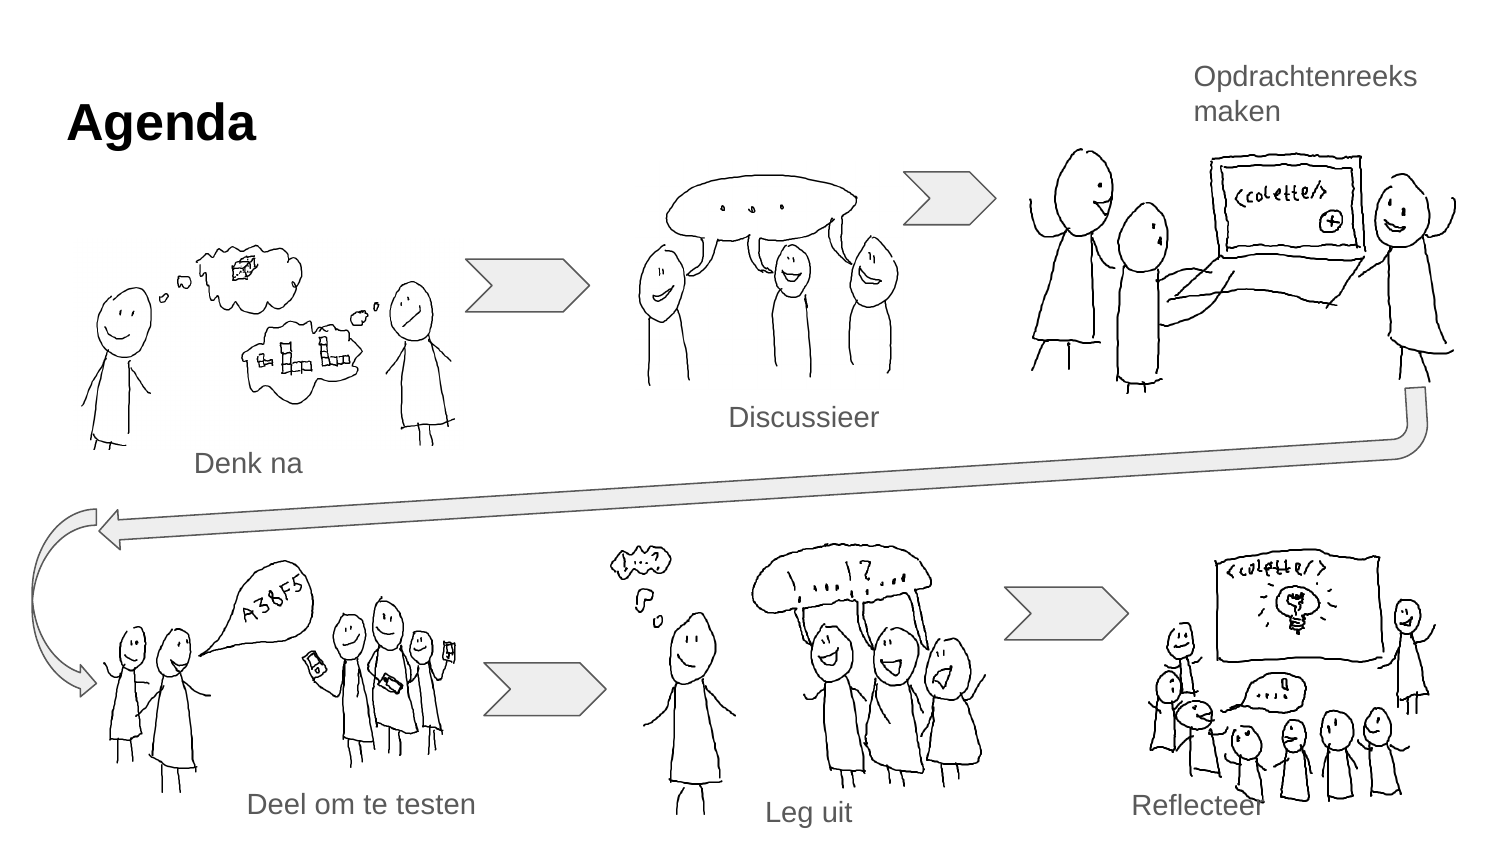

Opdrachtenreeks maken
# Agenda
Discussieer
Denk na
Deel om te testen
Reflecteer
Leg uit